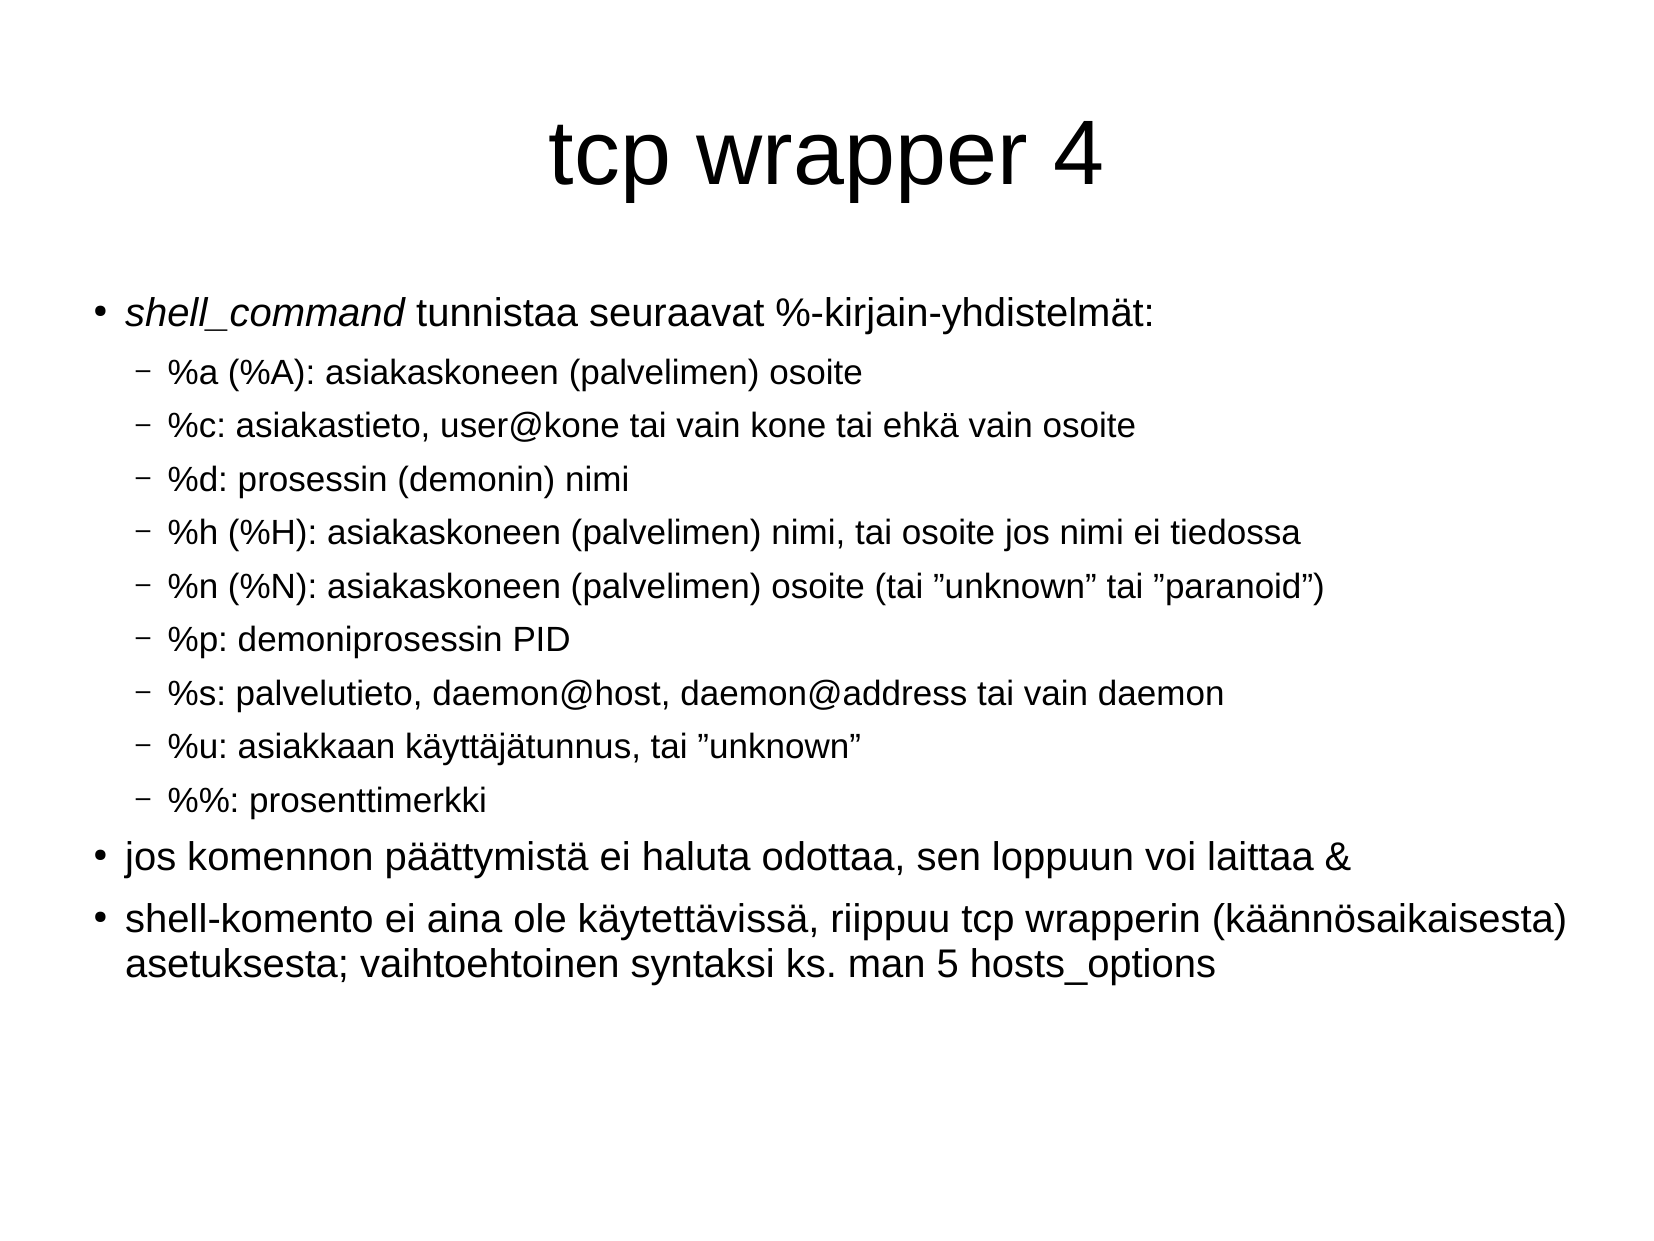

# tcp wrapper 4
shell_command tunnistaa seuraavat %-kirjain-yhdistelmät:
%a (%A): asiakaskoneen (palvelimen) osoite
%c: asiakastieto, user@kone tai vain kone tai ehkä vain osoite
%d: prosessin (demonin) nimi
%h (%H): asiakaskoneen (palvelimen) nimi, tai osoite jos nimi ei tiedossa
%n (%N): asiakaskoneen (palvelimen) osoite (tai ”unknown” tai ”paranoid”)
%p: demoniprosessin PID
%s: palvelutieto, daemon@host, daemon@address tai vain daemon
%u: asiakkaan käyttäjätunnus, tai ”unknown”
%%: prosenttimerkki
jos komennon päättymistä ei haluta odottaa, sen loppuun voi laittaa &
shell-komento ei aina ole käytettävissä, riippuu tcp wrapperin (käännösaikaisesta) asetuksesta; vaihtoehtoinen syntaksi ks. man 5 hosts_options